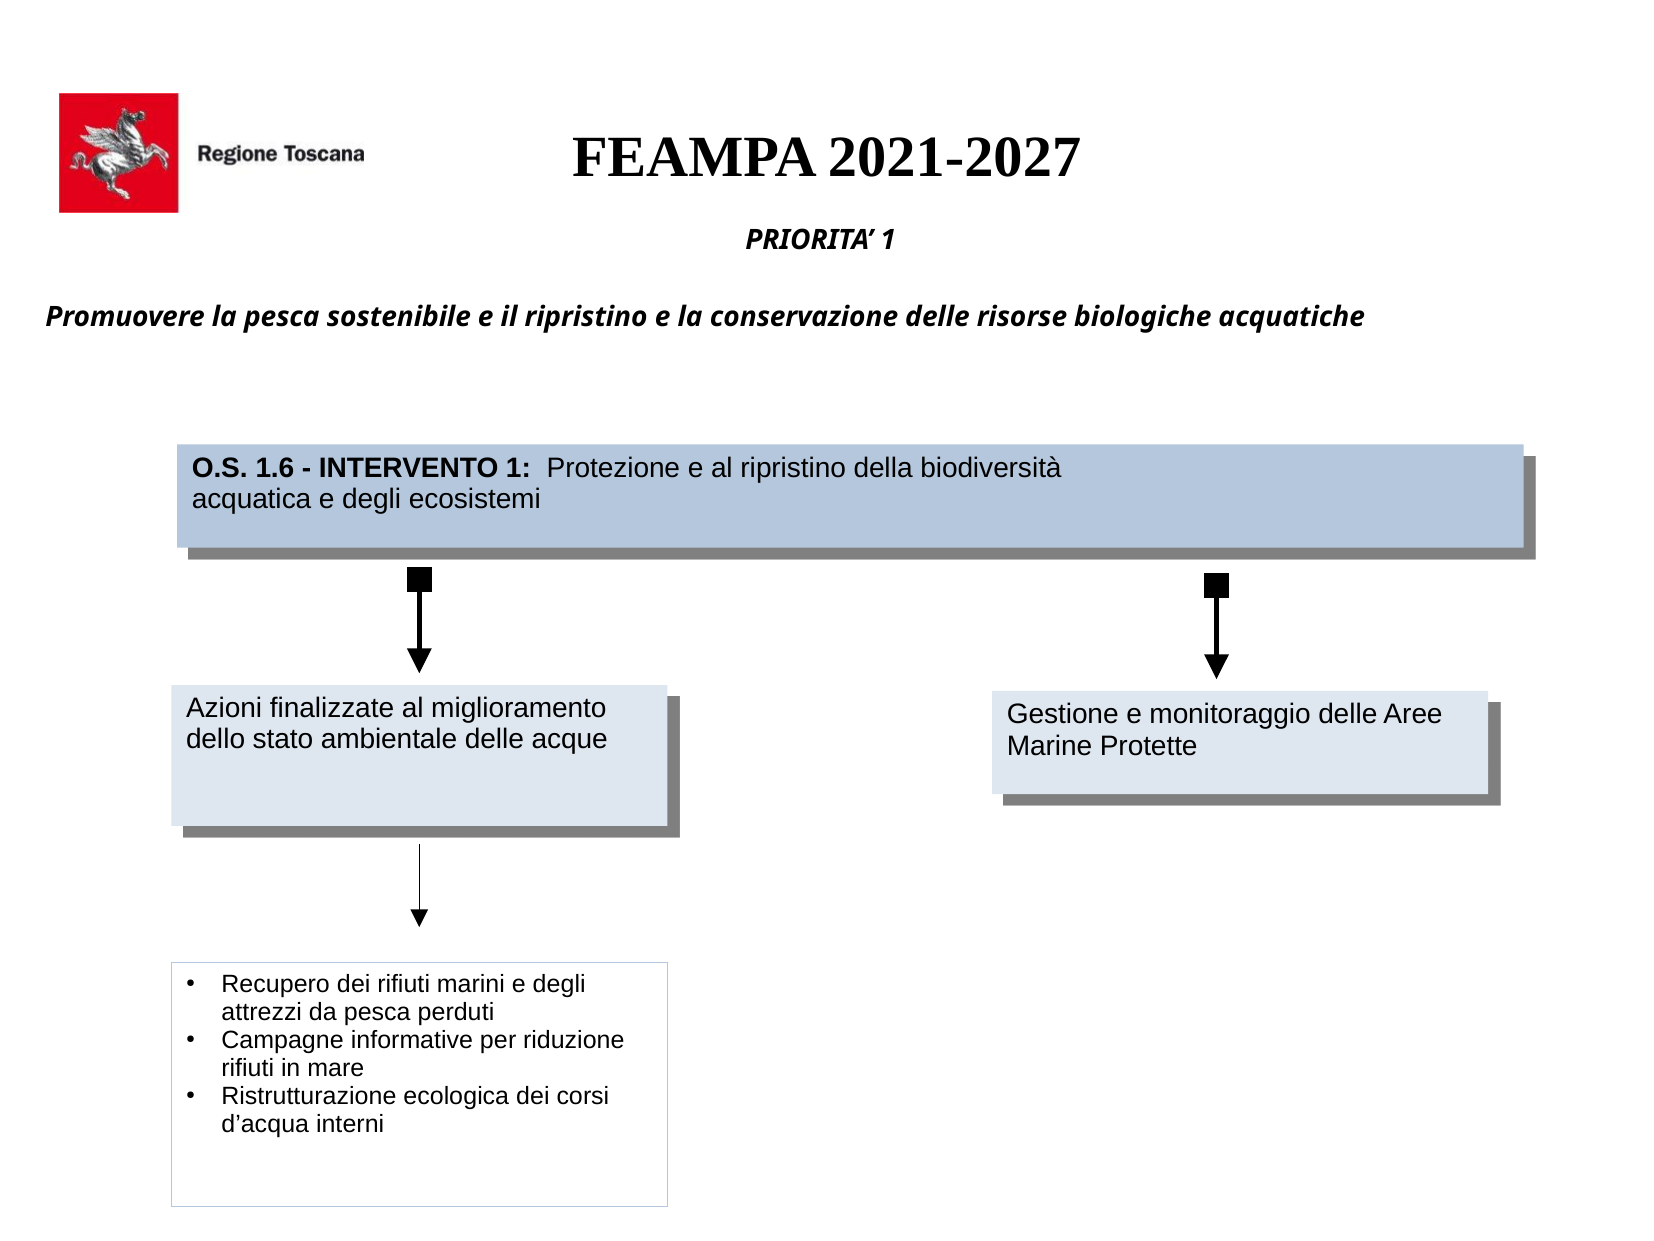

# FEAMPA 2021-2027
PRIORITA’ 1
Promuovere la pesca sostenibile e il ripristino e la conservazione delle risorse biologiche acquatiche
O.S. 1.6 - INTERVENTO 1: Protezione e al ripristino della biodiversità
acquatica e degli ecosistemi
Azioni finalizzate al miglioramento dello stato ambientale delle acque
Gestione e monitoraggio delle Aree Marine Protette
Recupero dei rifiuti marini e degli attrezzi da pesca perduti
Campagne informative per riduzione rifiuti in mare
Ristrutturazione ecologica dei corsi d’acqua interni